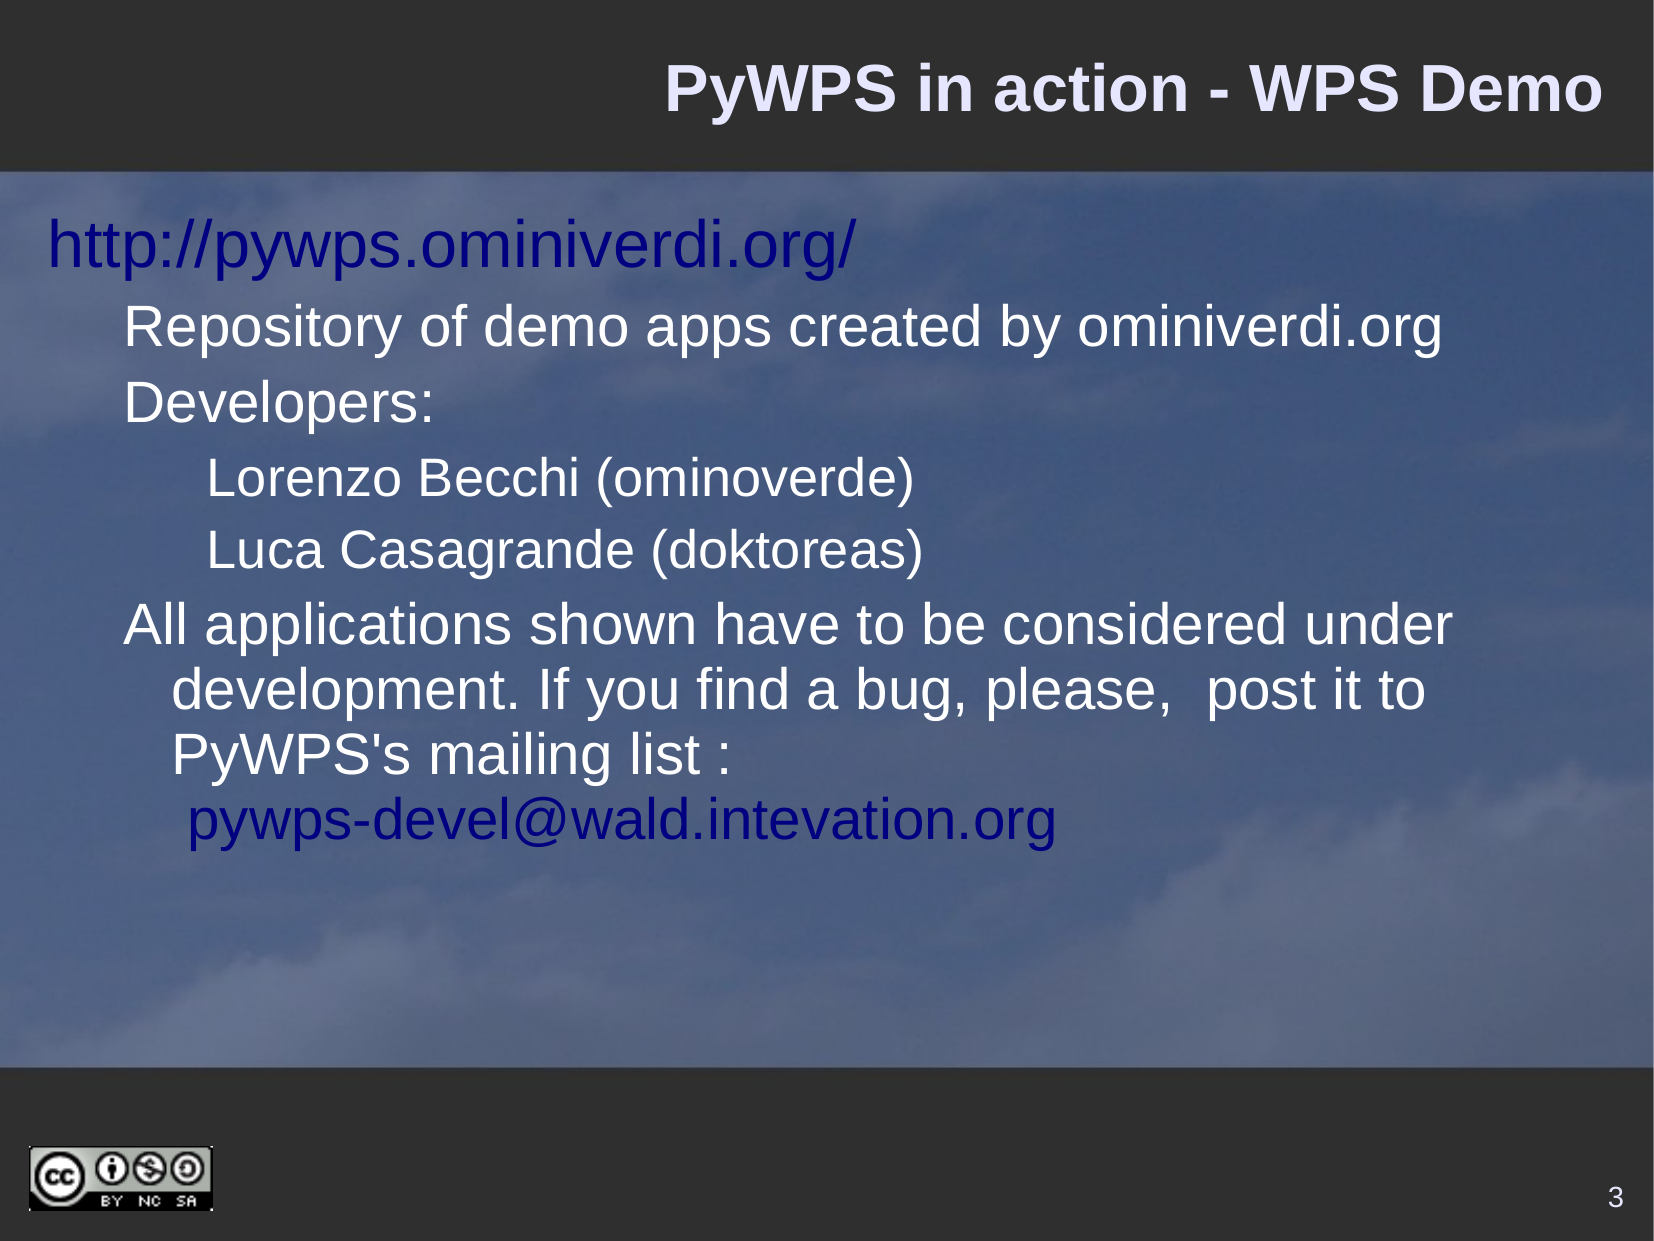

# PyWPS in action - WPS Demo
http://pywps.ominiverdi.org/
Repository of demo apps created by ominiverdi.org
Developers:
Lorenzo Becchi (ominoverde)
Luca Casagrande (doktoreas)
All applications shown have to be considered under development. If you find a bug, please, post it to PyWPS's mailing list :
 pywps-devel@wald.intevation.org
2006-06-01
3